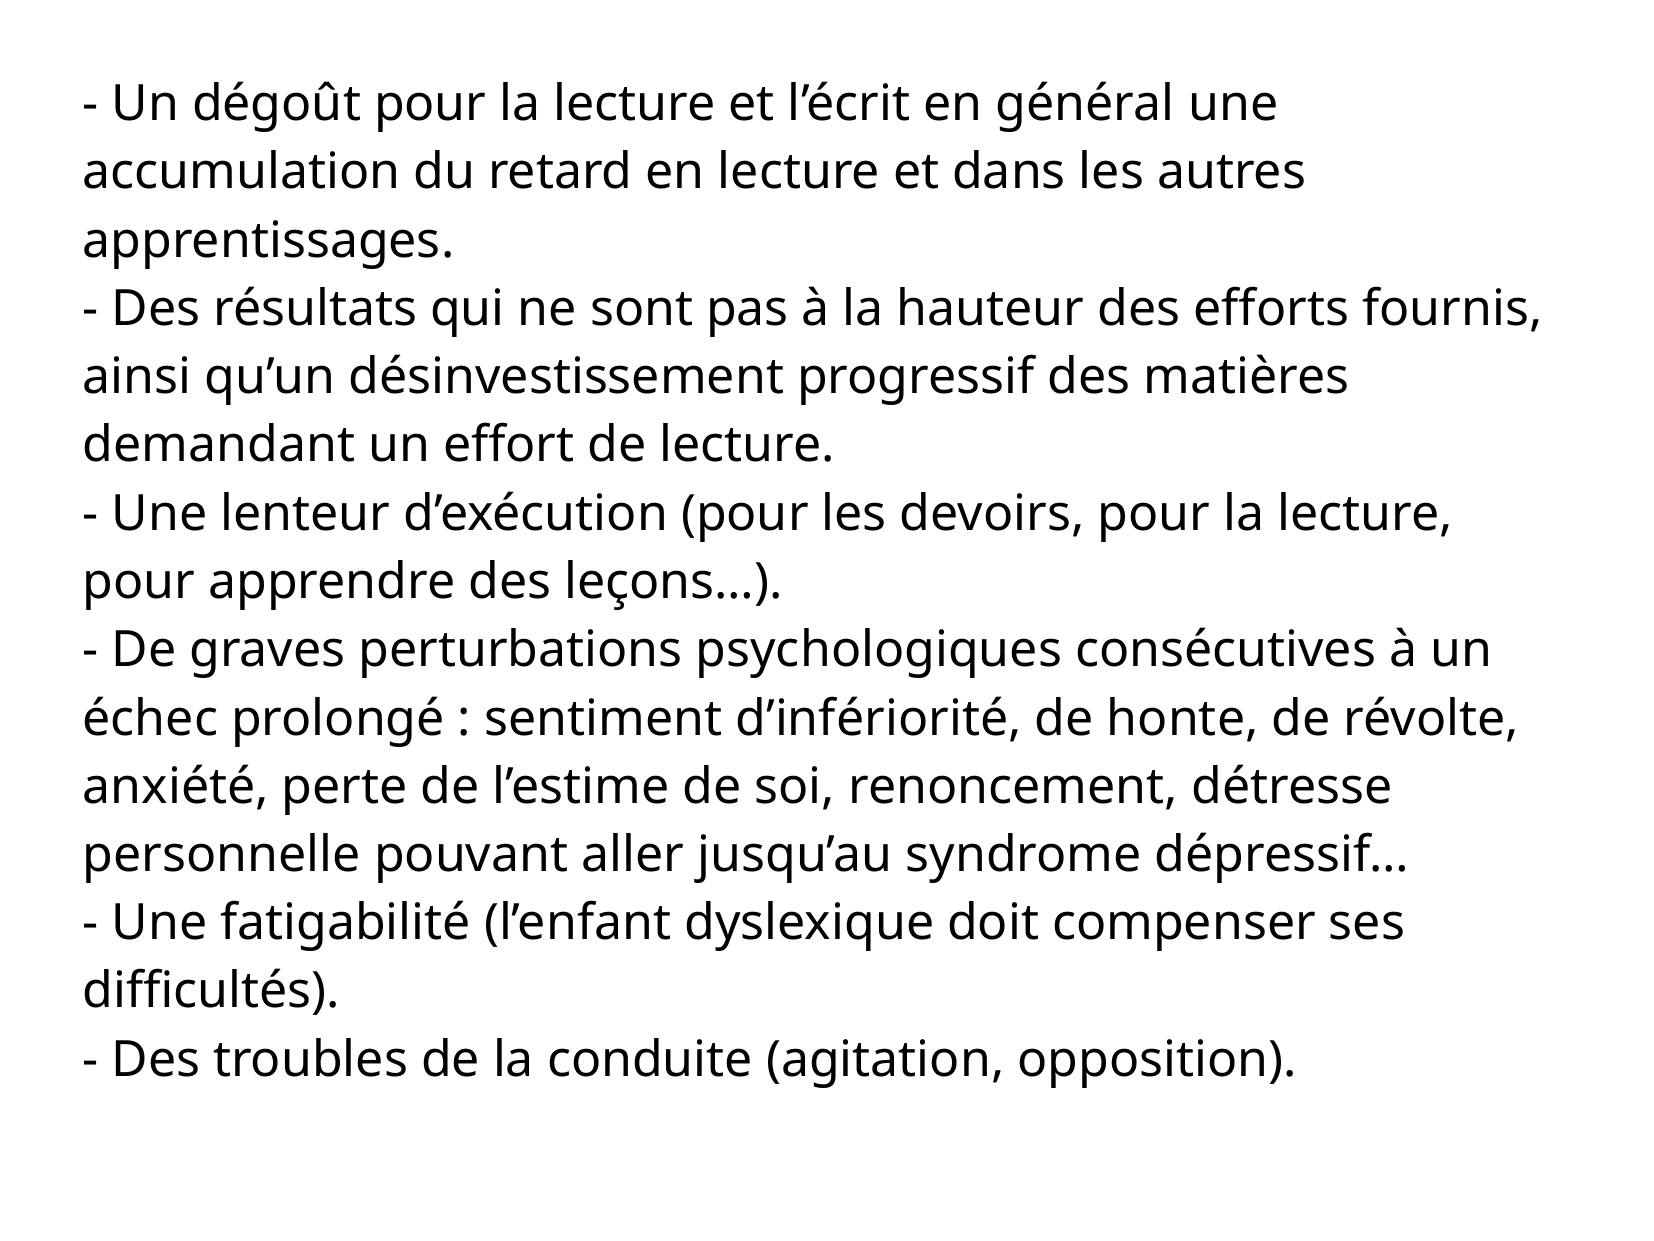

# - Un dégoût pour la lecture et l’écrit en général une accumulation du retard en lecture et dans les autres apprentissages.
- Des résultats qui ne sont pas à la hauteur des efforts fournis, ainsi qu’un désinvestissement progressif des matières demandant un effort de lecture.
- Une lenteur d’exécution (pour les devoirs, pour la lecture, pour apprendre des leçons…).
- De graves perturbations psychologiques consécutives à un échec prolongé : sentiment d’infériorité, de honte, de révolte, anxiété, perte de l’estime de soi, renoncement, détresse personnelle pouvant aller jusqu’au syndrome dépressif…
- Une fatigabilité (l’enfant dyslexique doit compenser ses difficultés).
- Des troubles de la conduite (agitation, opposition).